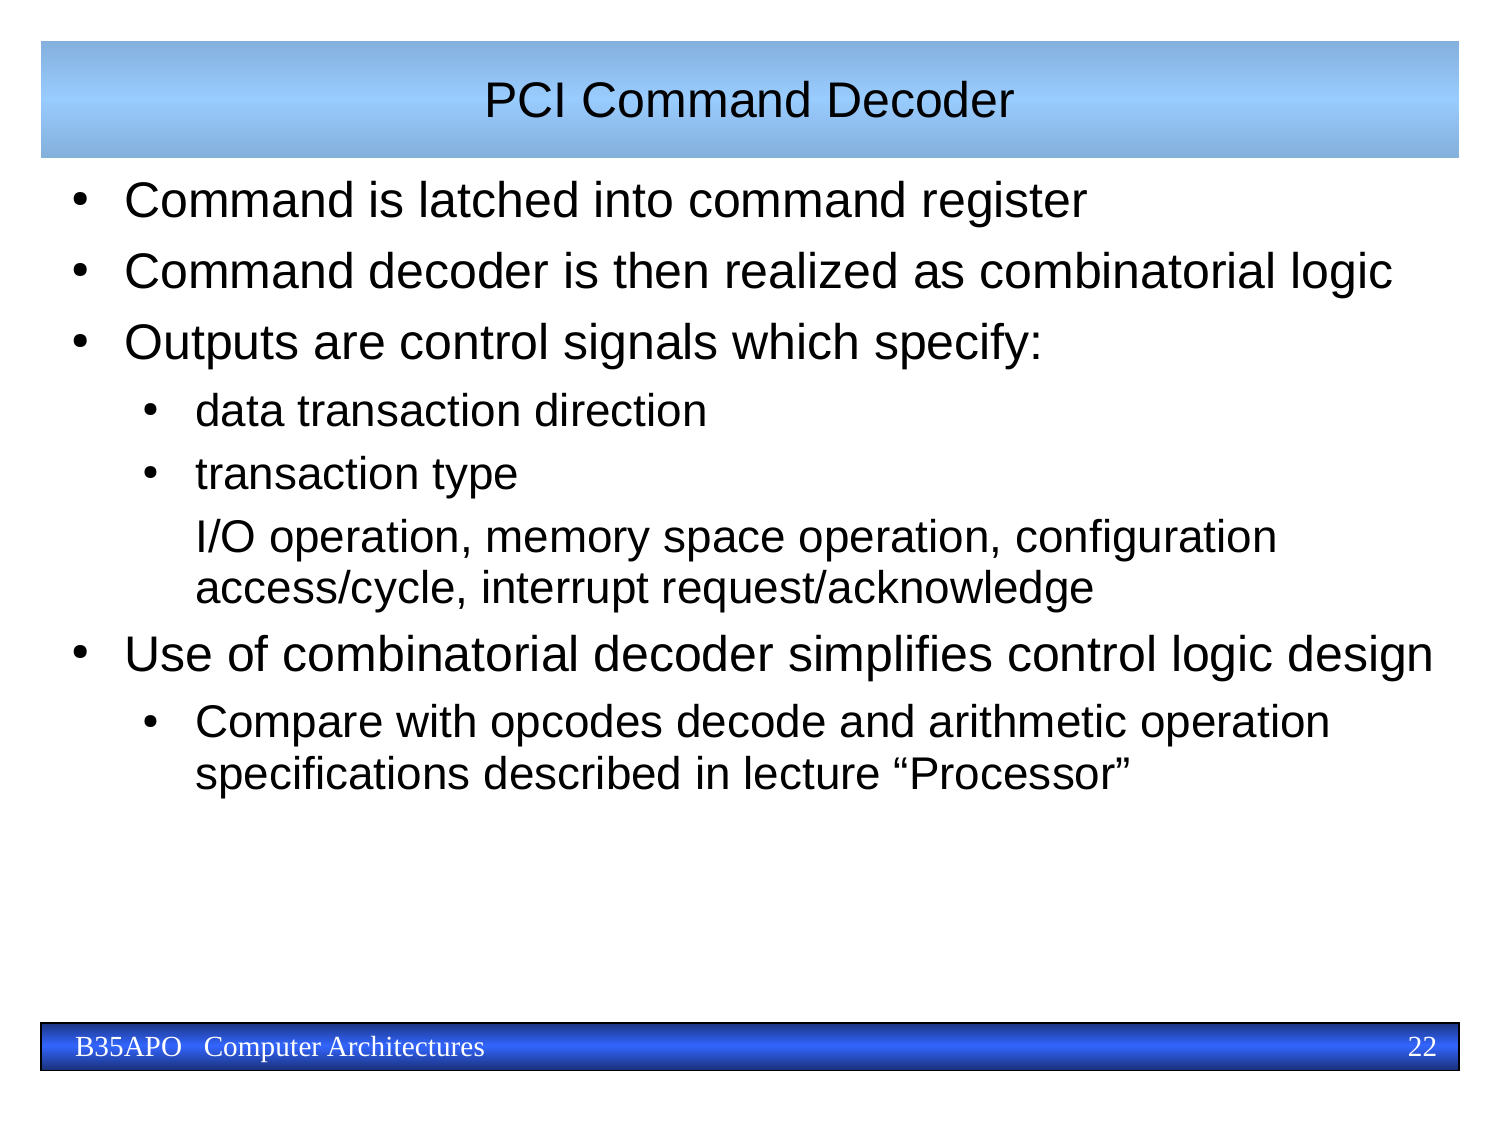

# PCI Command Decoder
Command is latched into command register
Command decoder is then realized as combinatorial logic
Outputs are control signals which specify:
data transaction direction
transaction type
I/O operation, memory space operation, configuration access/cycle, interrupt request/acknowledge
Use of combinatorial decoder simplifies control logic design
Compare with opcodes decode and arithmetic operation specifications described in lecture “Processor”
B35APO Computer Architectures
22